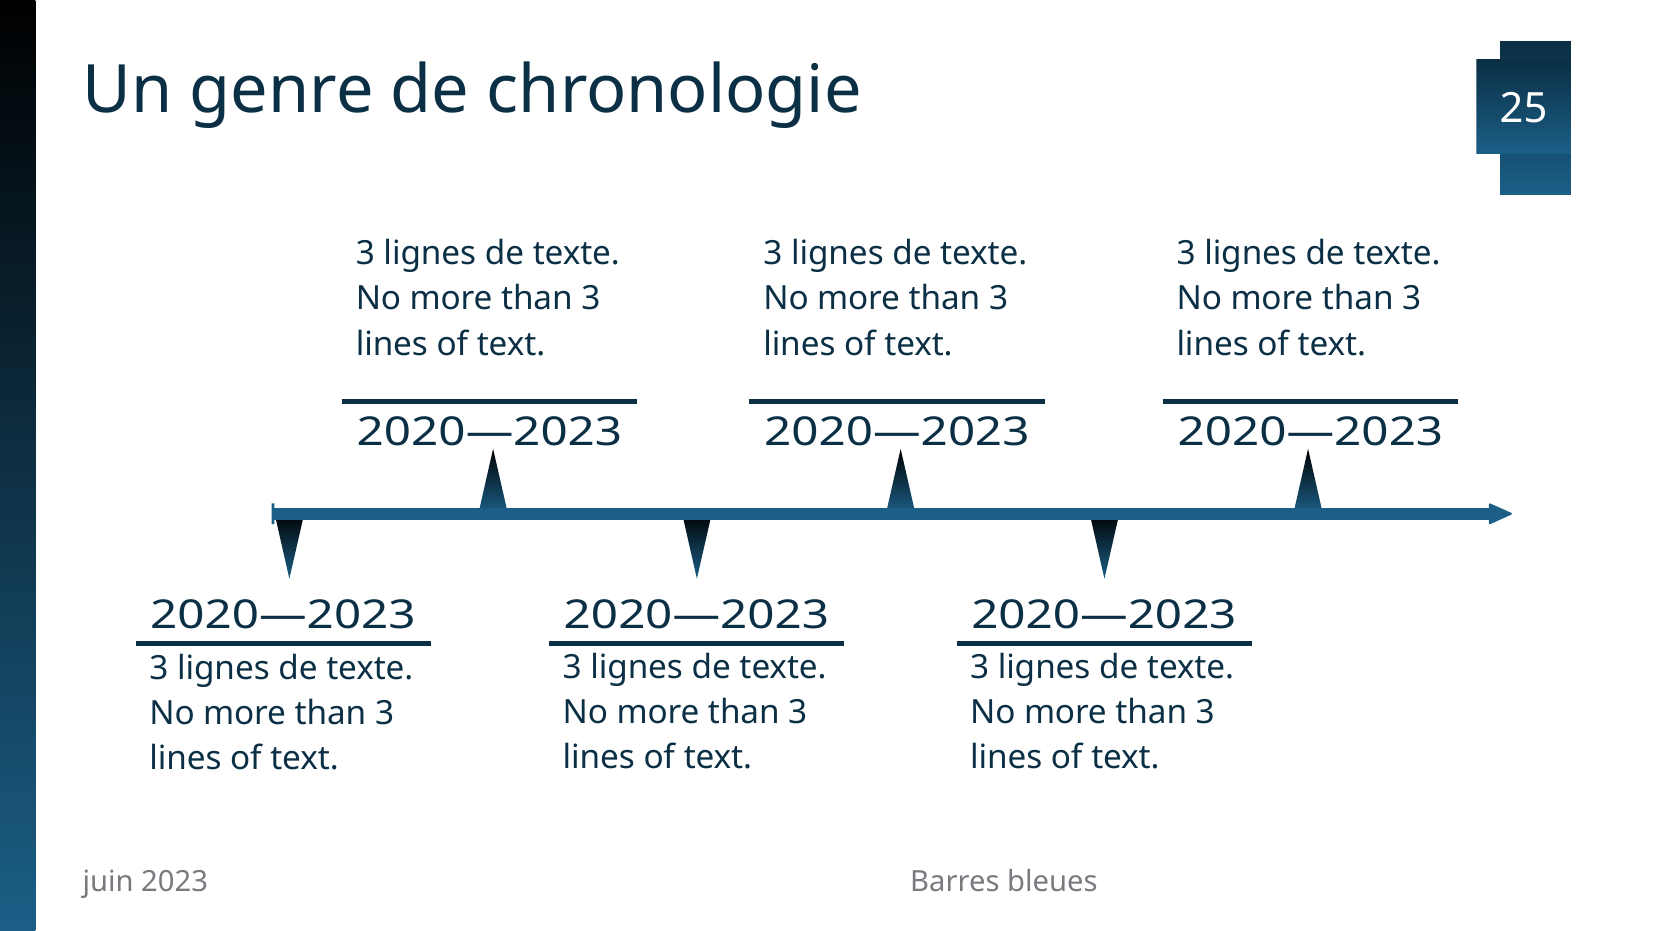

# Un genre de chronologie
3 lignes de texte. No more than 3 lines of text.
2020―2023
3 lignes de texte. No more than 3 lines of text.
2020―2023
3 lignes de texte. No more than 3 lines of text.
2020―2023
2020―2023
3 lignes de texte. No more than 3 lines of text.
2020―2023
3 lignes de texte. No more than 3 lines of text.
2020―2023
3 lignes de texte. No more than 3 lines of text.
juin 2023
Barres bleues